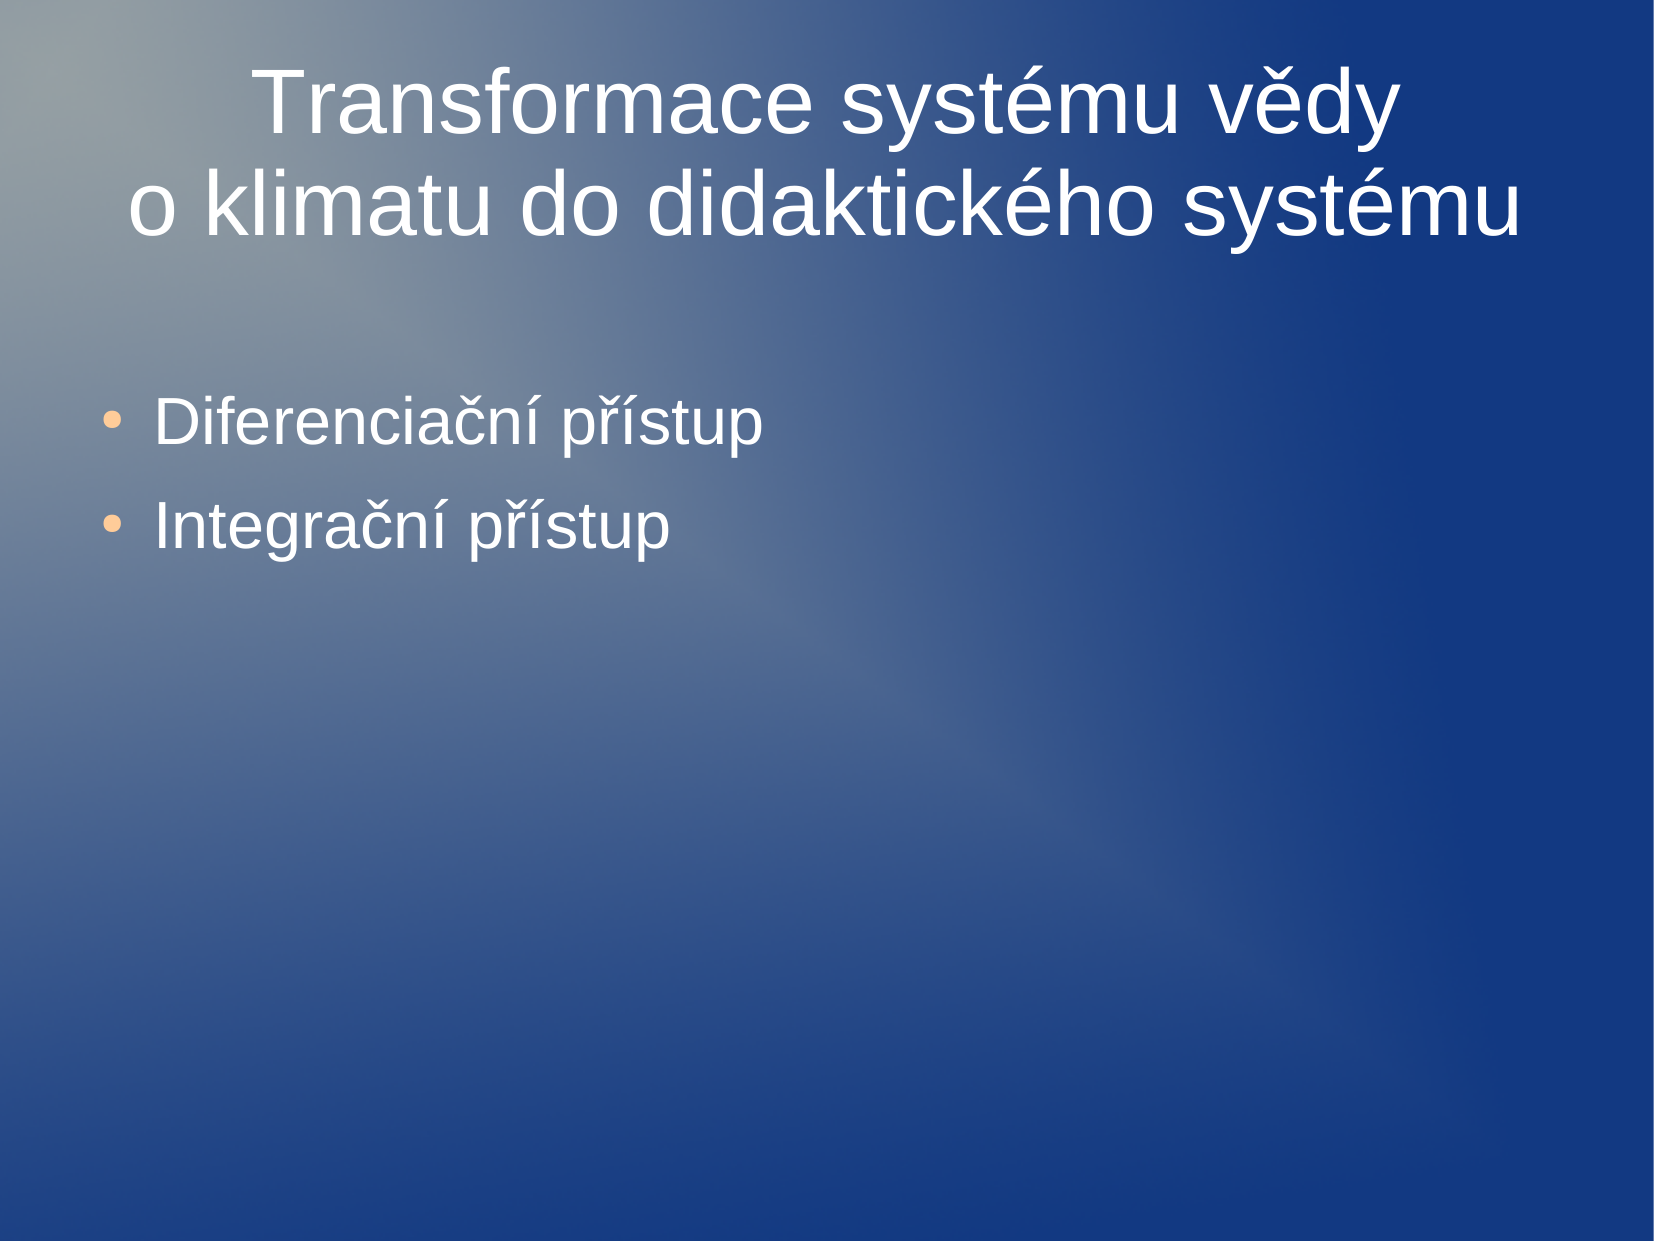

# Transformace systému vědy o klimatu do didaktického systému
Diferenciační přístup
Integrační přístup